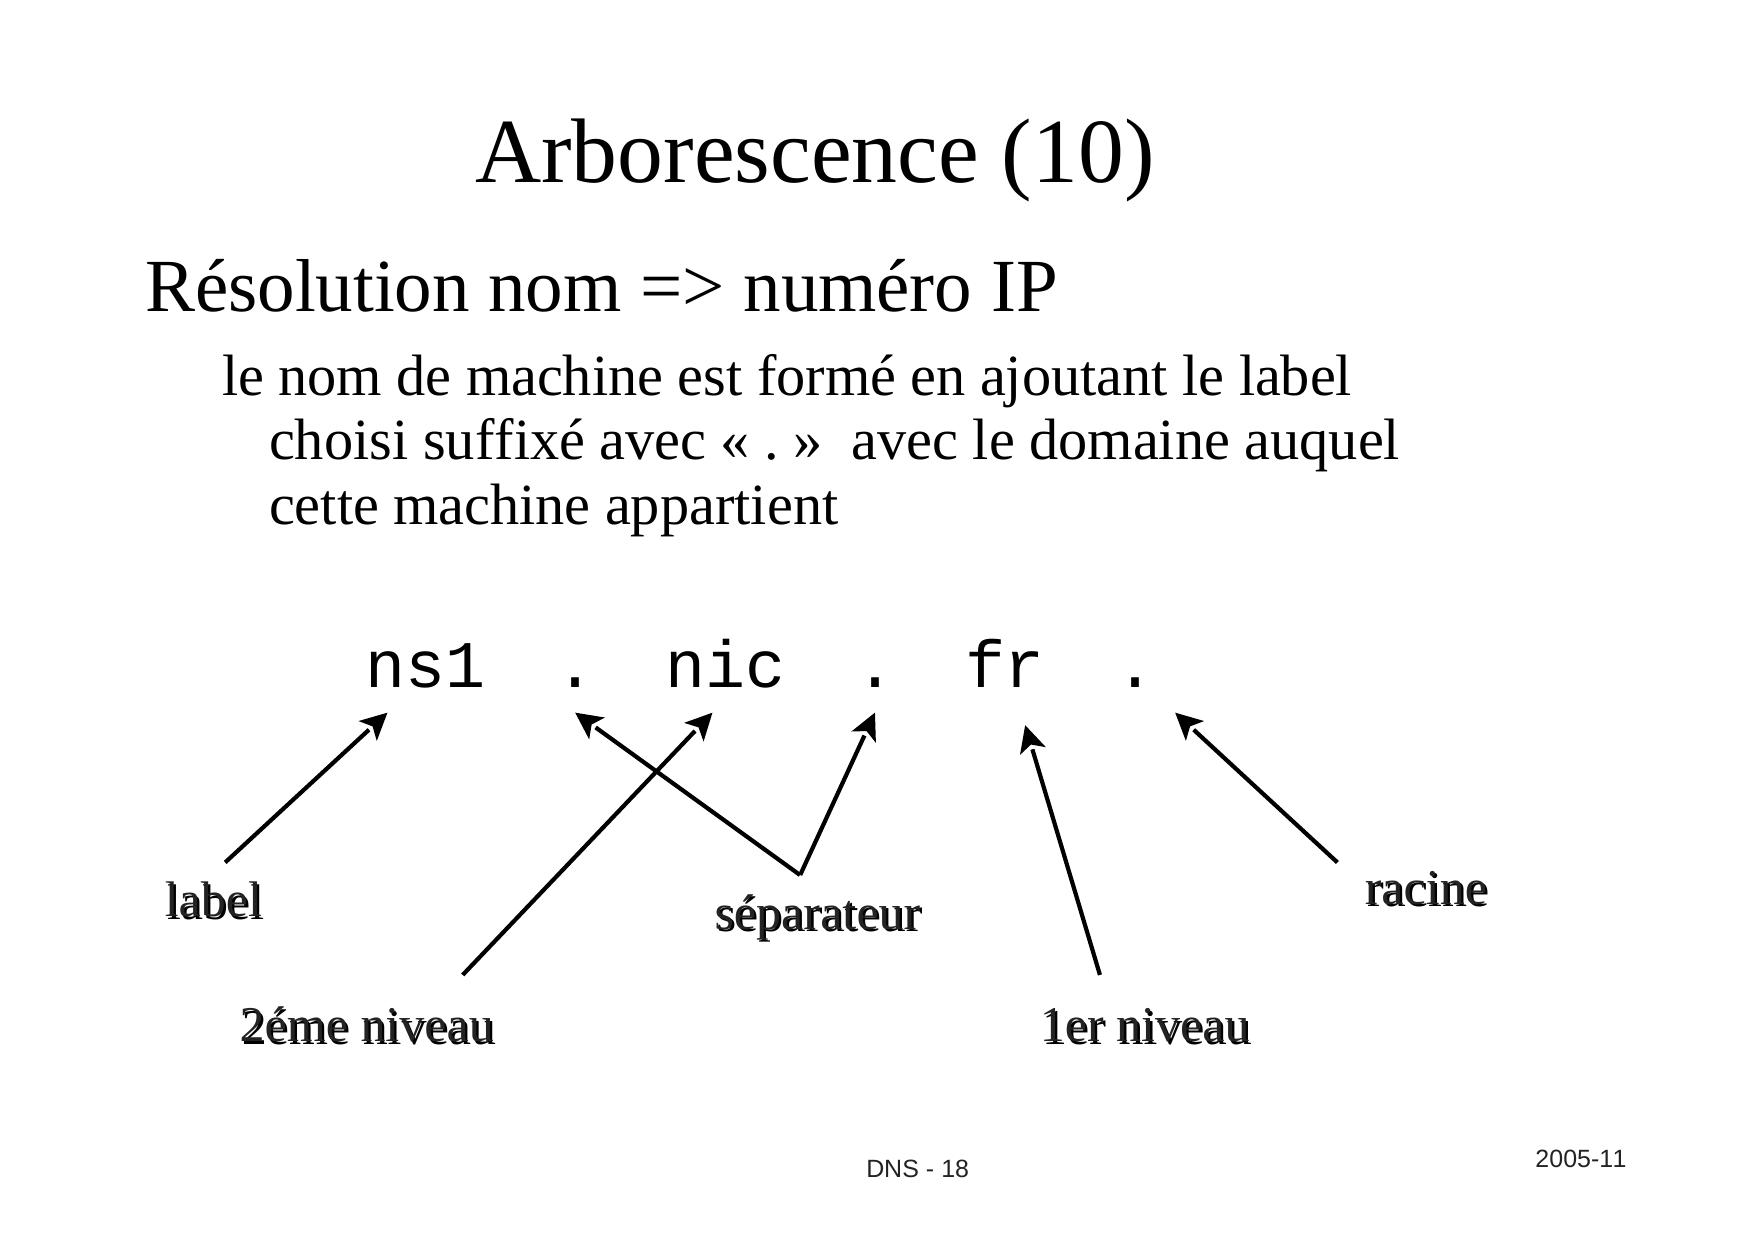

# Arborescence (10)
Résolution nom => numéro IP
le nom de machine est formé en ajoutant le label choisi suffixé avec « . »  avec le domaine auquel cette machine appartient
ns1	 .	nic	 .	fr	.
racine
label
séparateur
2éme niveau
1er niveau